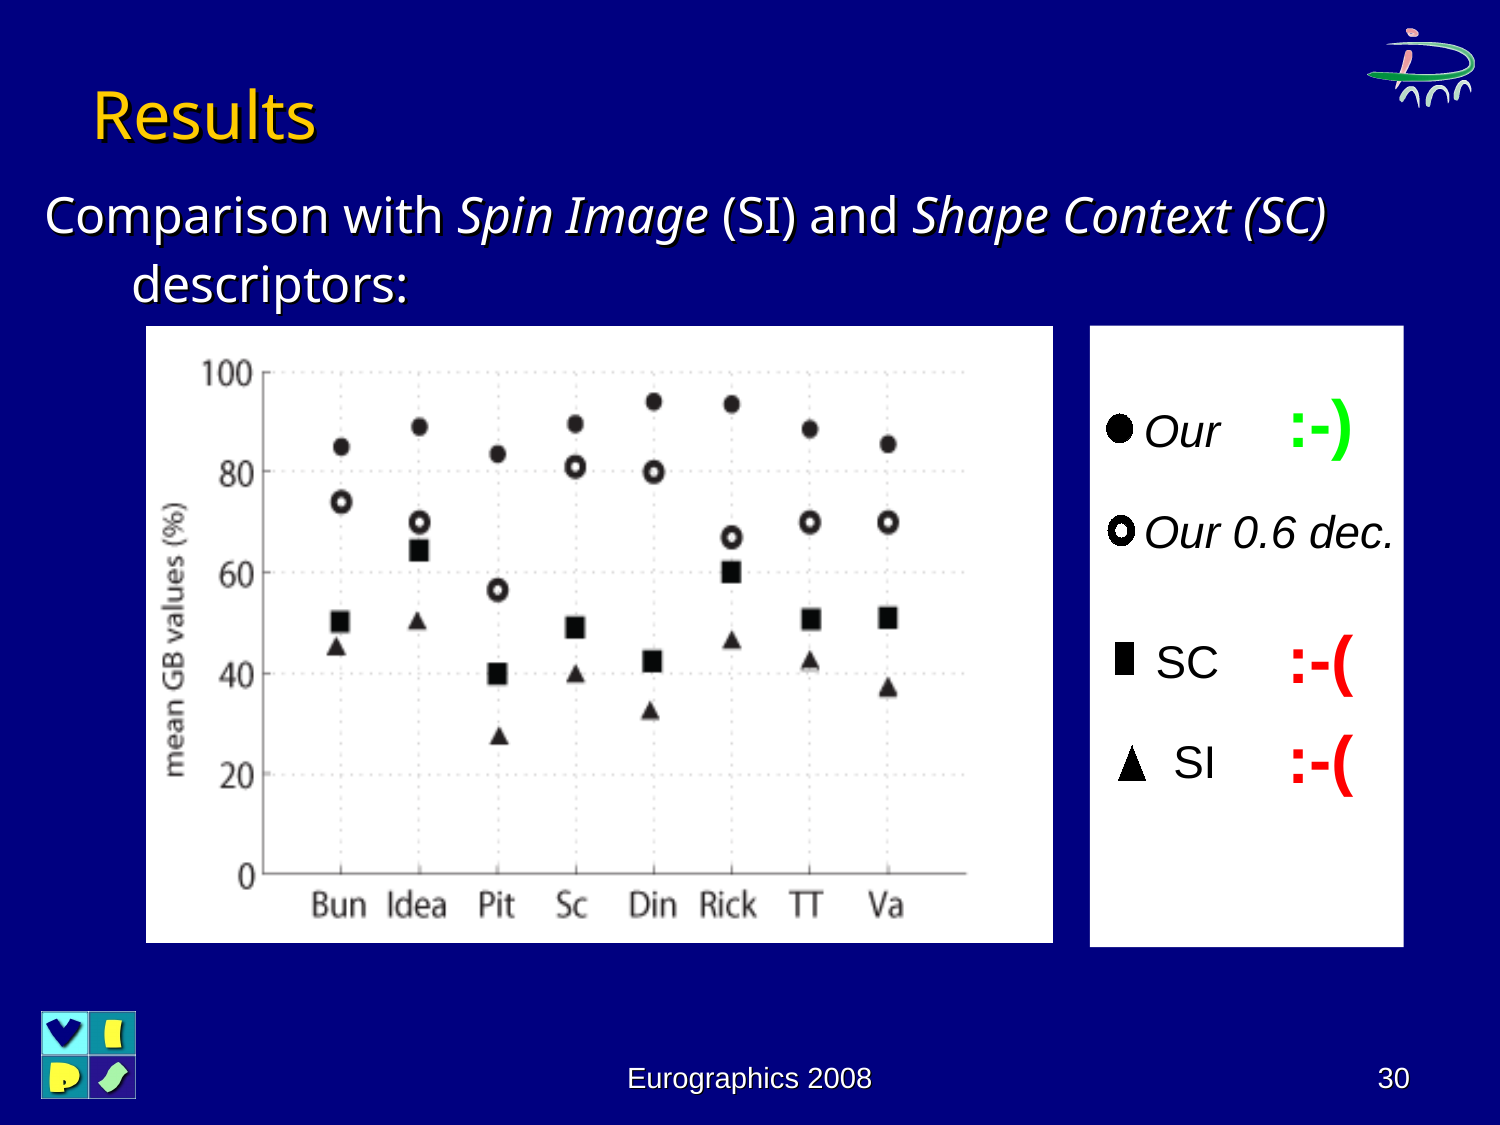

# Results
Comparison with Spin Image (SI) and Shape Context (SC) descriptors:
:-)
Our
Our 0.6 dec.
:-(
SC
:-(
SI
Eurographics 2008
30